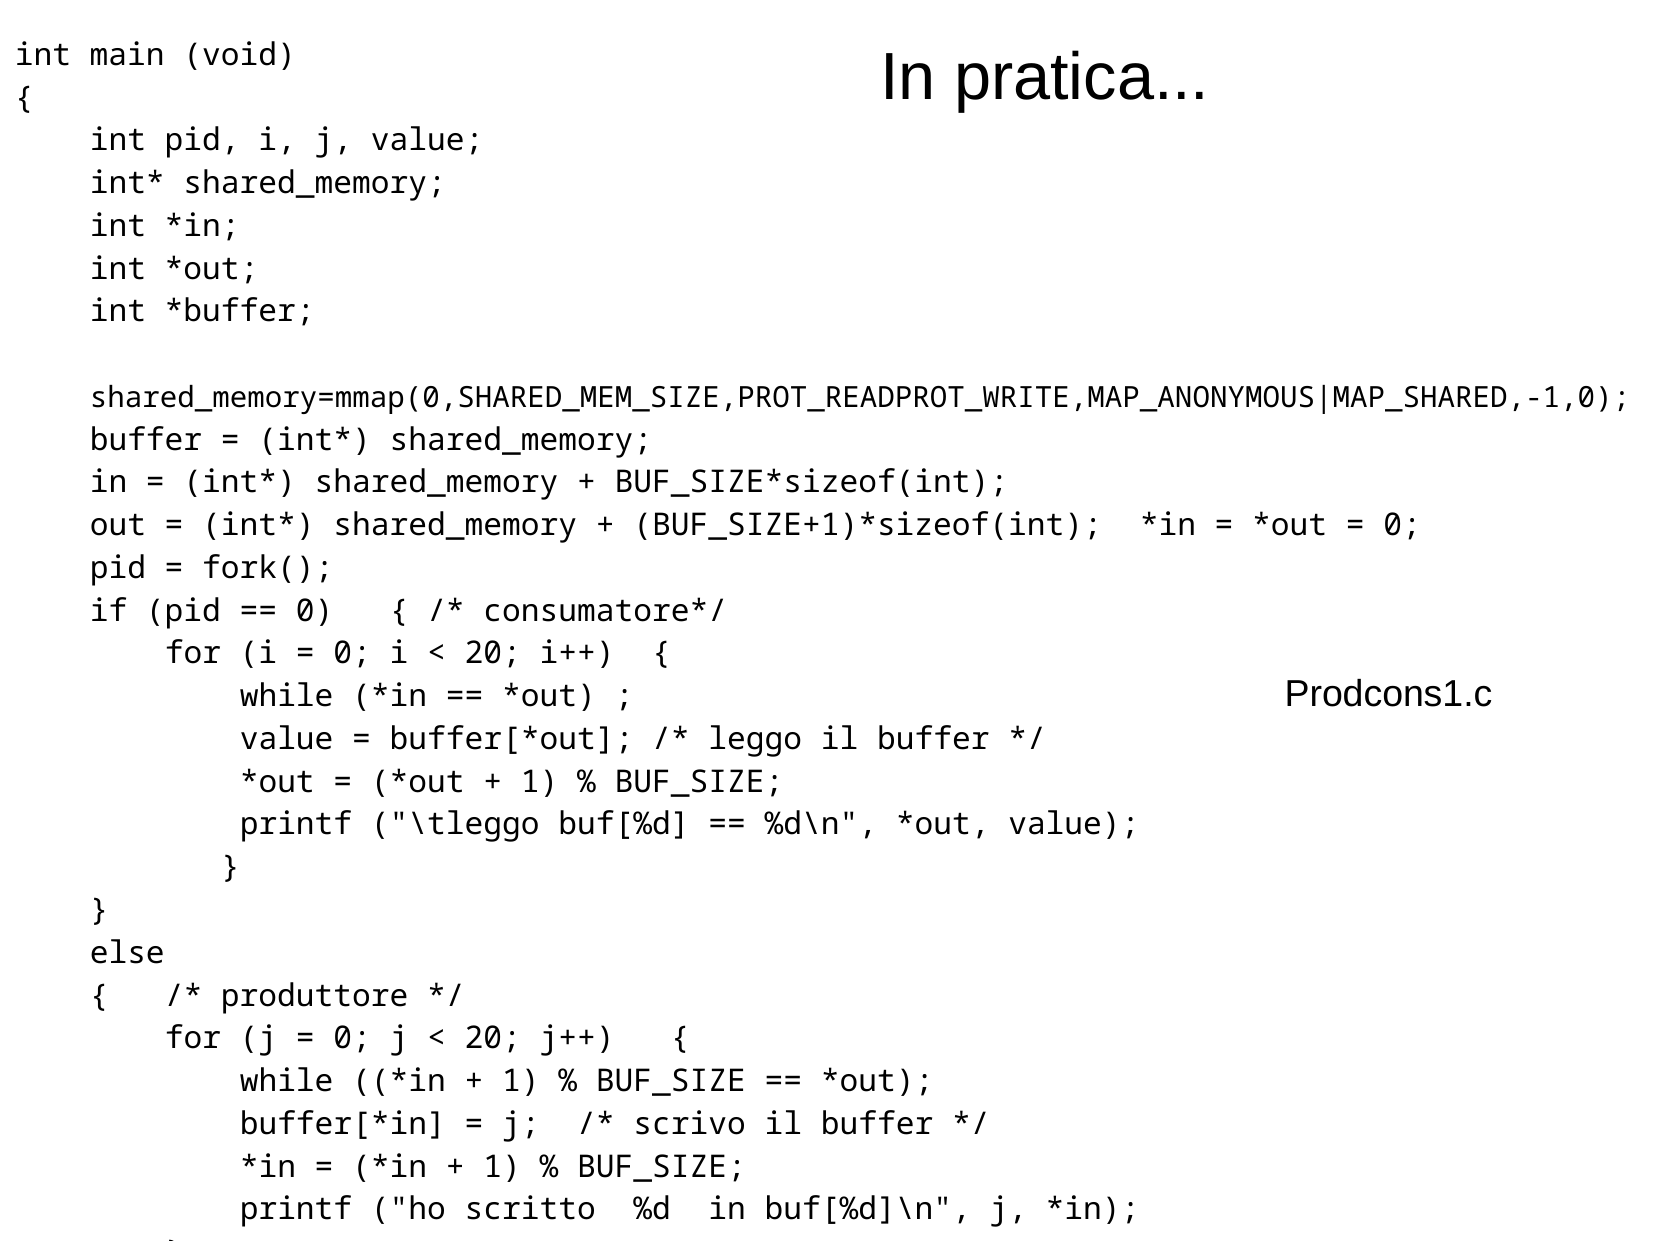

# In pratica...
int main (void)
{
	int pid, i, j, value;
	int* shared_memory;
	int *in;
	int *out;
	int *buffer;
	shared_memory=mmap(0,SHARED_MEM_SIZE,PROT_READPROT_WRITE,MAP_ANONYMOUS|MAP_SHARED,-1,0);
	buffer = (int*) shared_memory;
	in = (int*) shared_memory + BUF_SIZE*sizeof(int);
	out = (int*) shared_memory + (BUF_SIZE+1)*sizeof(int);	*in = *out = 0;
	pid = fork();
	if (pid == 0)	{ /* consumatore*/
		for (i = 0; i < 20; i++) {
			while (*in == *out) ;
		 value = buffer[*out]; /* leggo il buffer */
			*out = (*out + 1) % BUF_SIZE;
		 	printf ("\tleggo buf[%d] == %d\n", *out, value);
		 }
	}
	else
	{ 	/* produttore */
		for (j = 0; j < 20; j++) {
			while ((*in + 1) % BUF_SIZE == *out);
			buffer[*in] = j; /* scrivo il buffer */
			*in = (*in + 1) % BUF_SIZE;
			printf ("ho scritto %d in buf[%d]\n", j, *in);
		}
		wait (pid);
	}
	exit (0);
}
Prodcons1.c